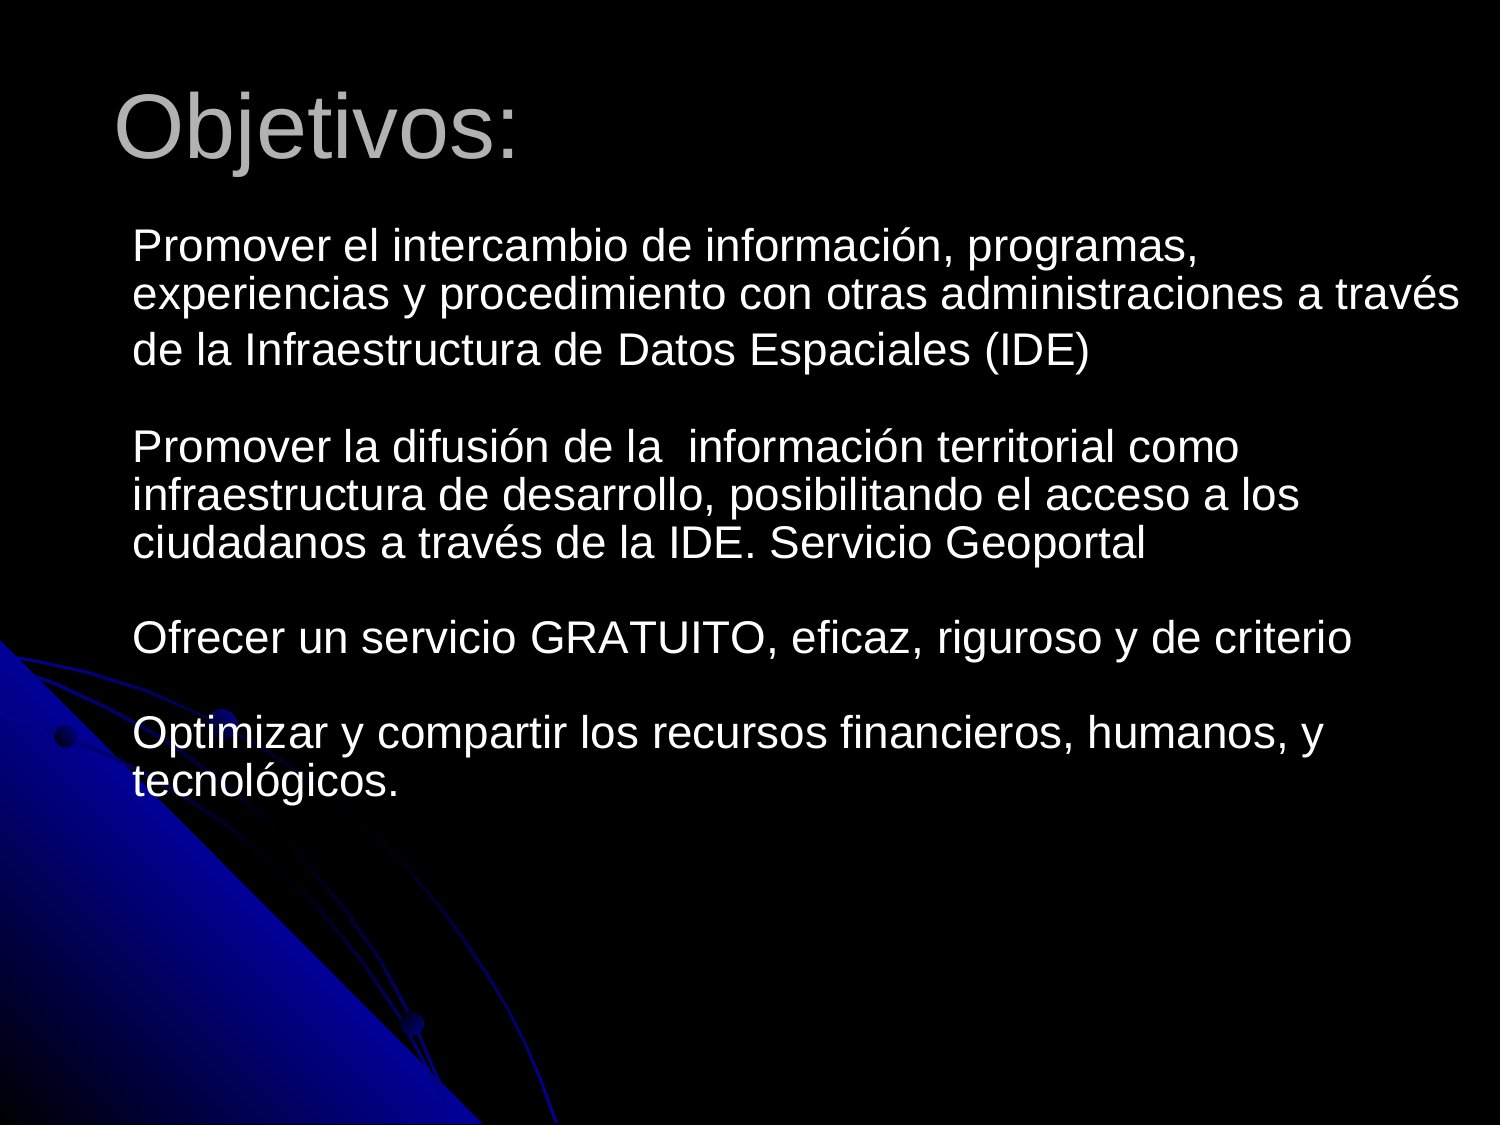

# Objetivos:
Promover el intercambio de información, programas, experiencias y procedimiento con otras administraciones a través de la Infraestructura de Datos Espaciales (IDE)‏
Promover la difusión de la información territorial como infraestructura de desarrollo, posibilitando el acceso a los ciudadanos a través de la IDE. Servicio Geoportal
Ofrecer un servicio GRATUITO, eficaz, riguroso y de criterio
Optimizar y compartir los recursos financieros, humanos, y tecnológicos.